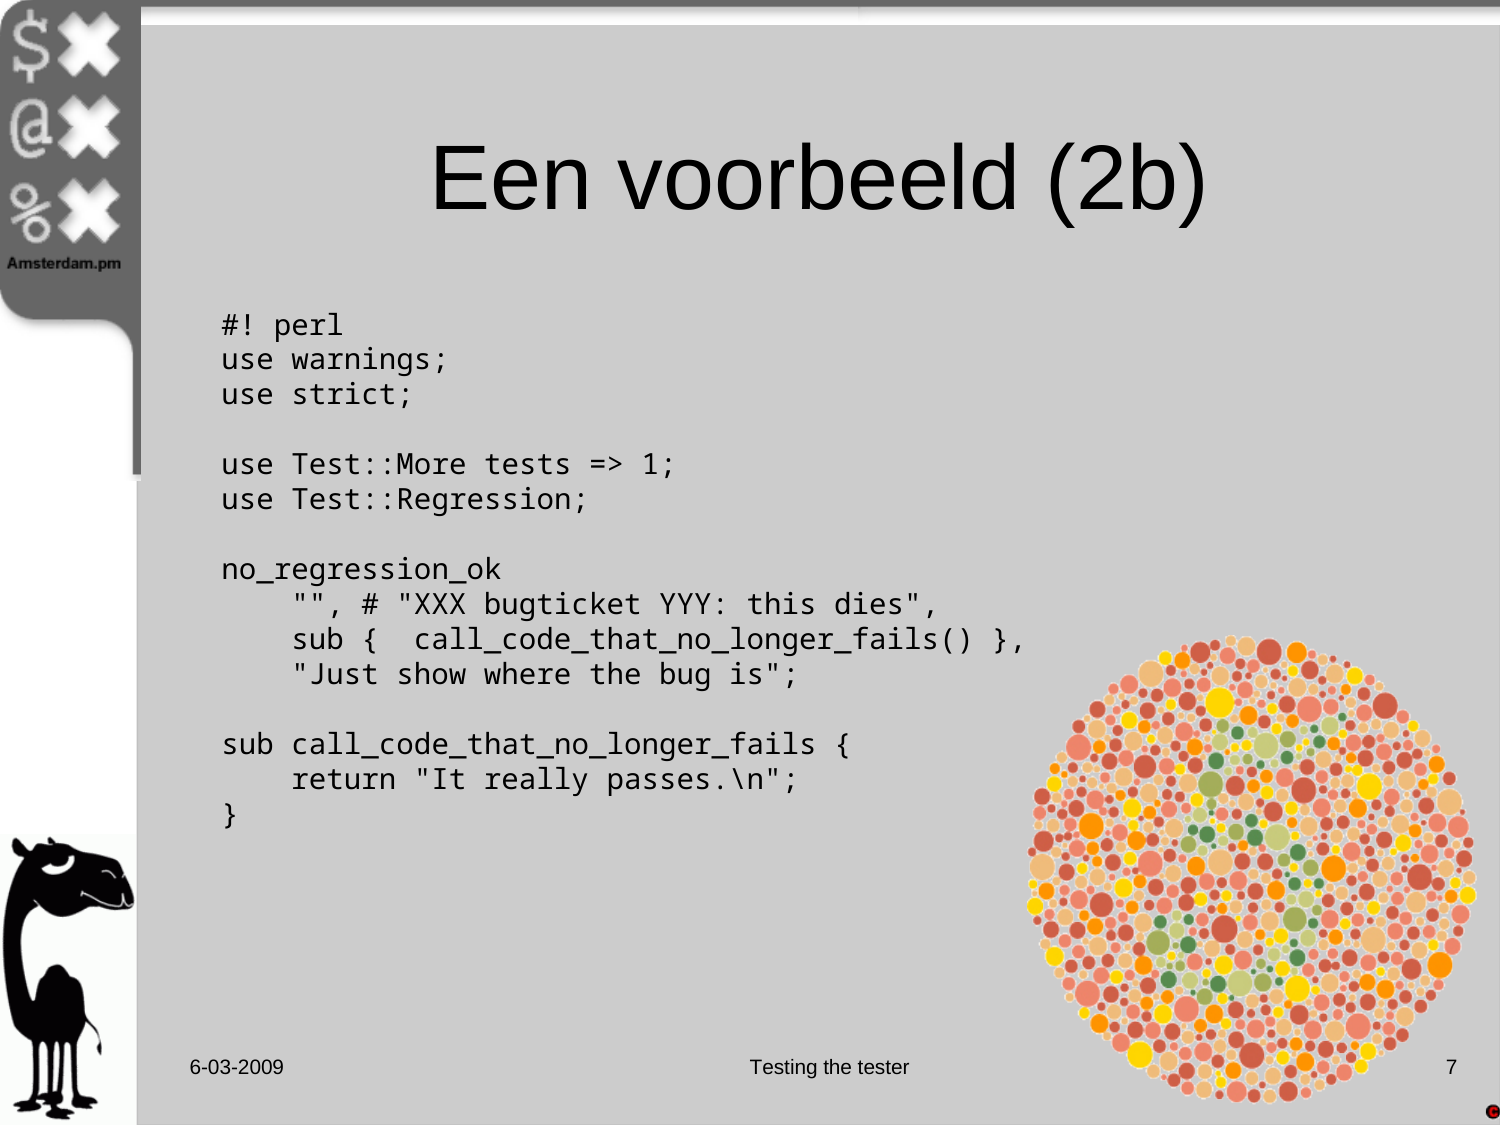

# Een voorbeeld (2b)
#! perl
use warnings;
use strict;
use Test::More tests => 1;
use Test::Regression;
no_regression_ok
 "", # "XXX bugticket YYY: this dies",
 sub { call_code_that_no_longer_fails() },
 "Just show where the bug is";
sub call_code_that_no_longer_fails {
 return "It really passes.\n";
}
6-03-2009
Testing the tester
7